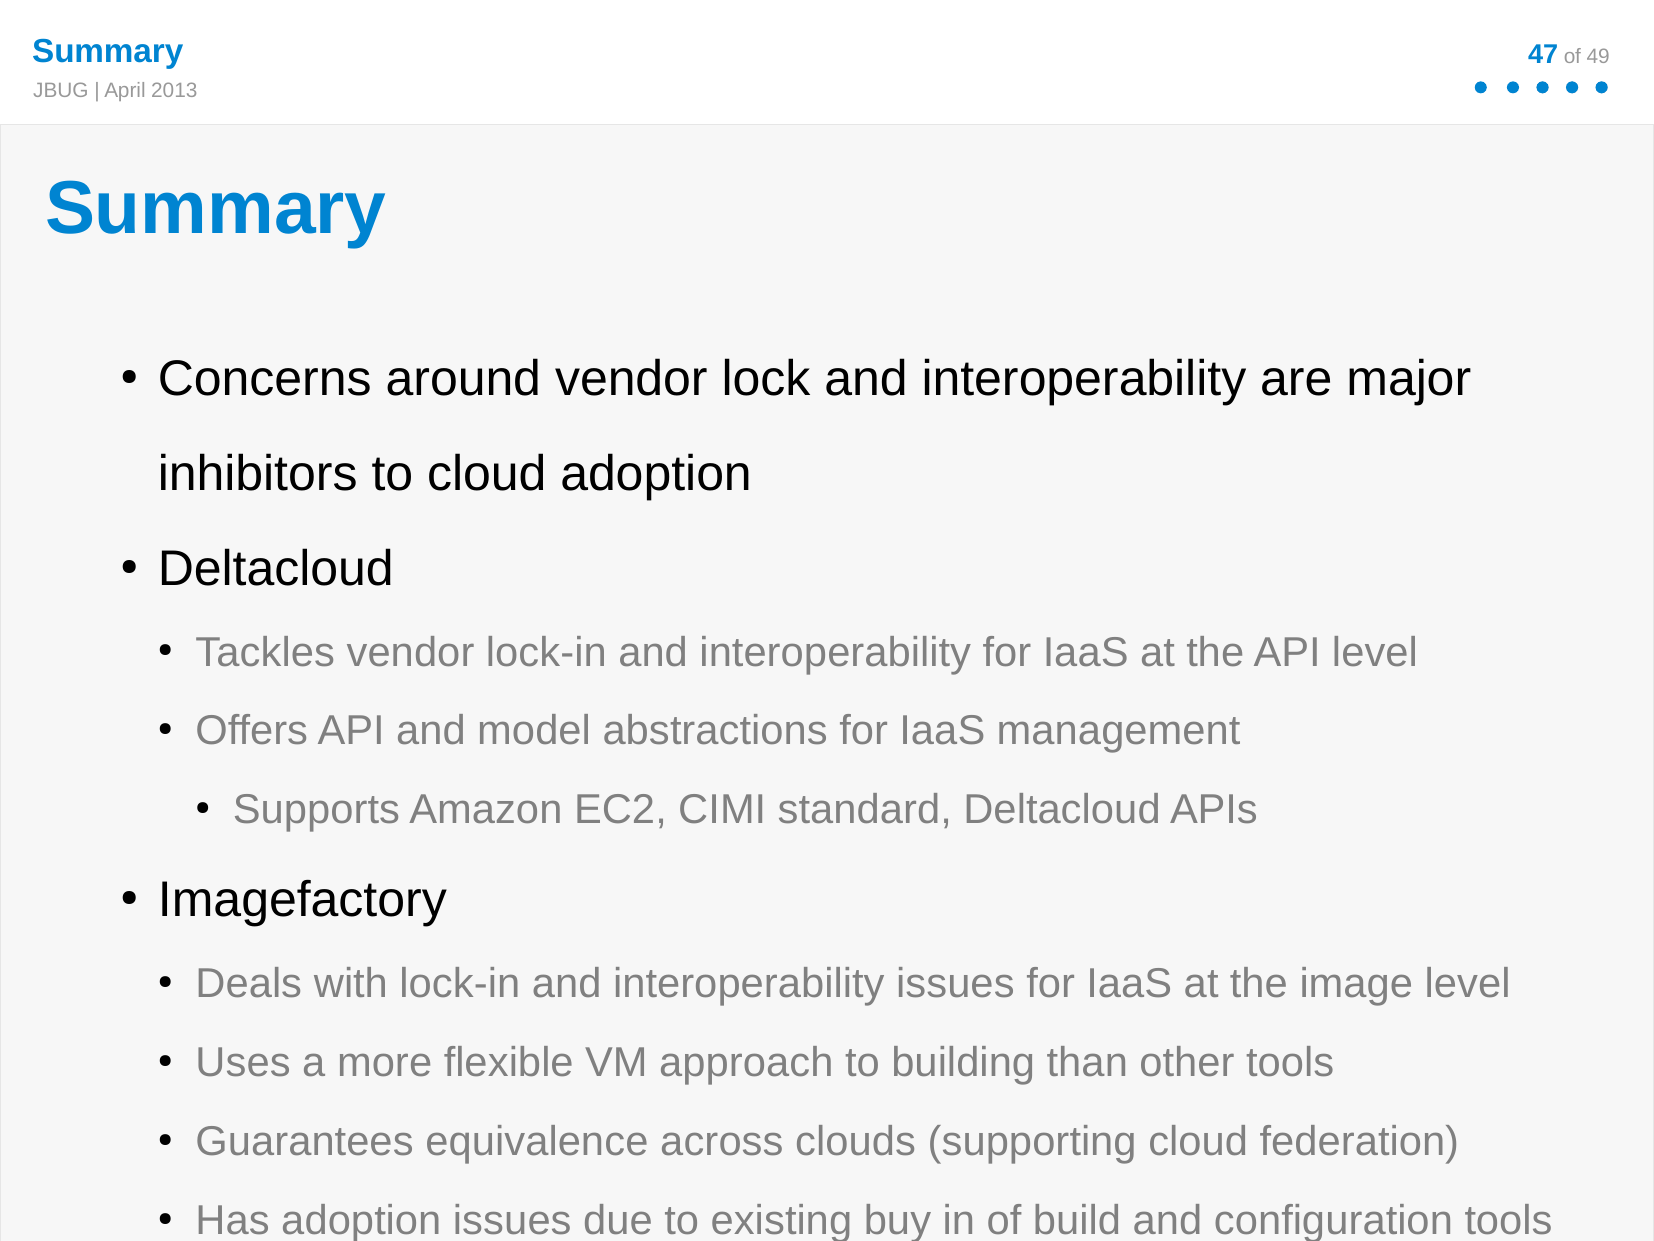

 of 49
Summary
JBUG | April 2013
# Summary
Concerns around vendor lock and interoperability are major inhibitors to cloud adoption
Deltacloud
Tackles vendor lock-in and interoperability for IaaS at the API level
Offers API and model abstractions for IaaS management
Supports Amazon EC2, CIMI standard, Deltacloud APIs
Imagefactory
Deals with lock-in and interoperability issues for IaaS at the image level
Uses a more flexible VM approach to building than other tools
Guarantees equivalence across clouds (supporting cloud federation)
Has adoption issues due to existing buy in of build and configuration tools